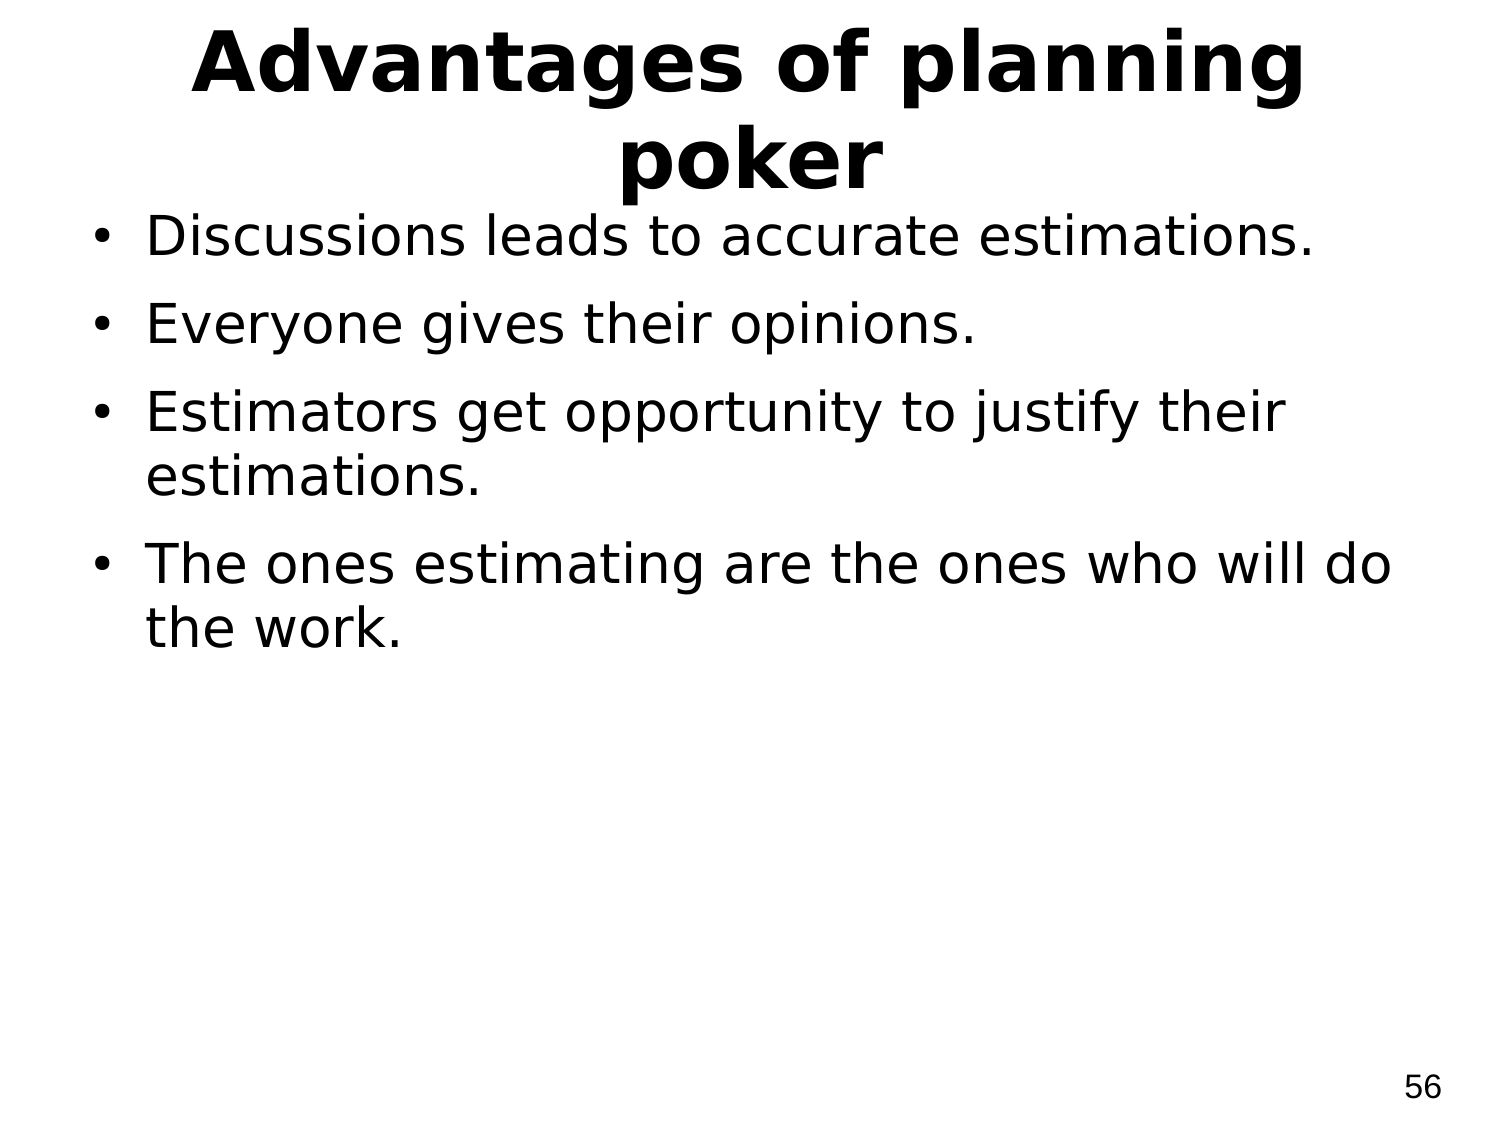

# Advantages of planning poker
Discussions leads to accurate estimations.
Everyone gives their opinions.
Estimators get opportunity to justify their estimations.
The ones estimating are the ones who will do the work.